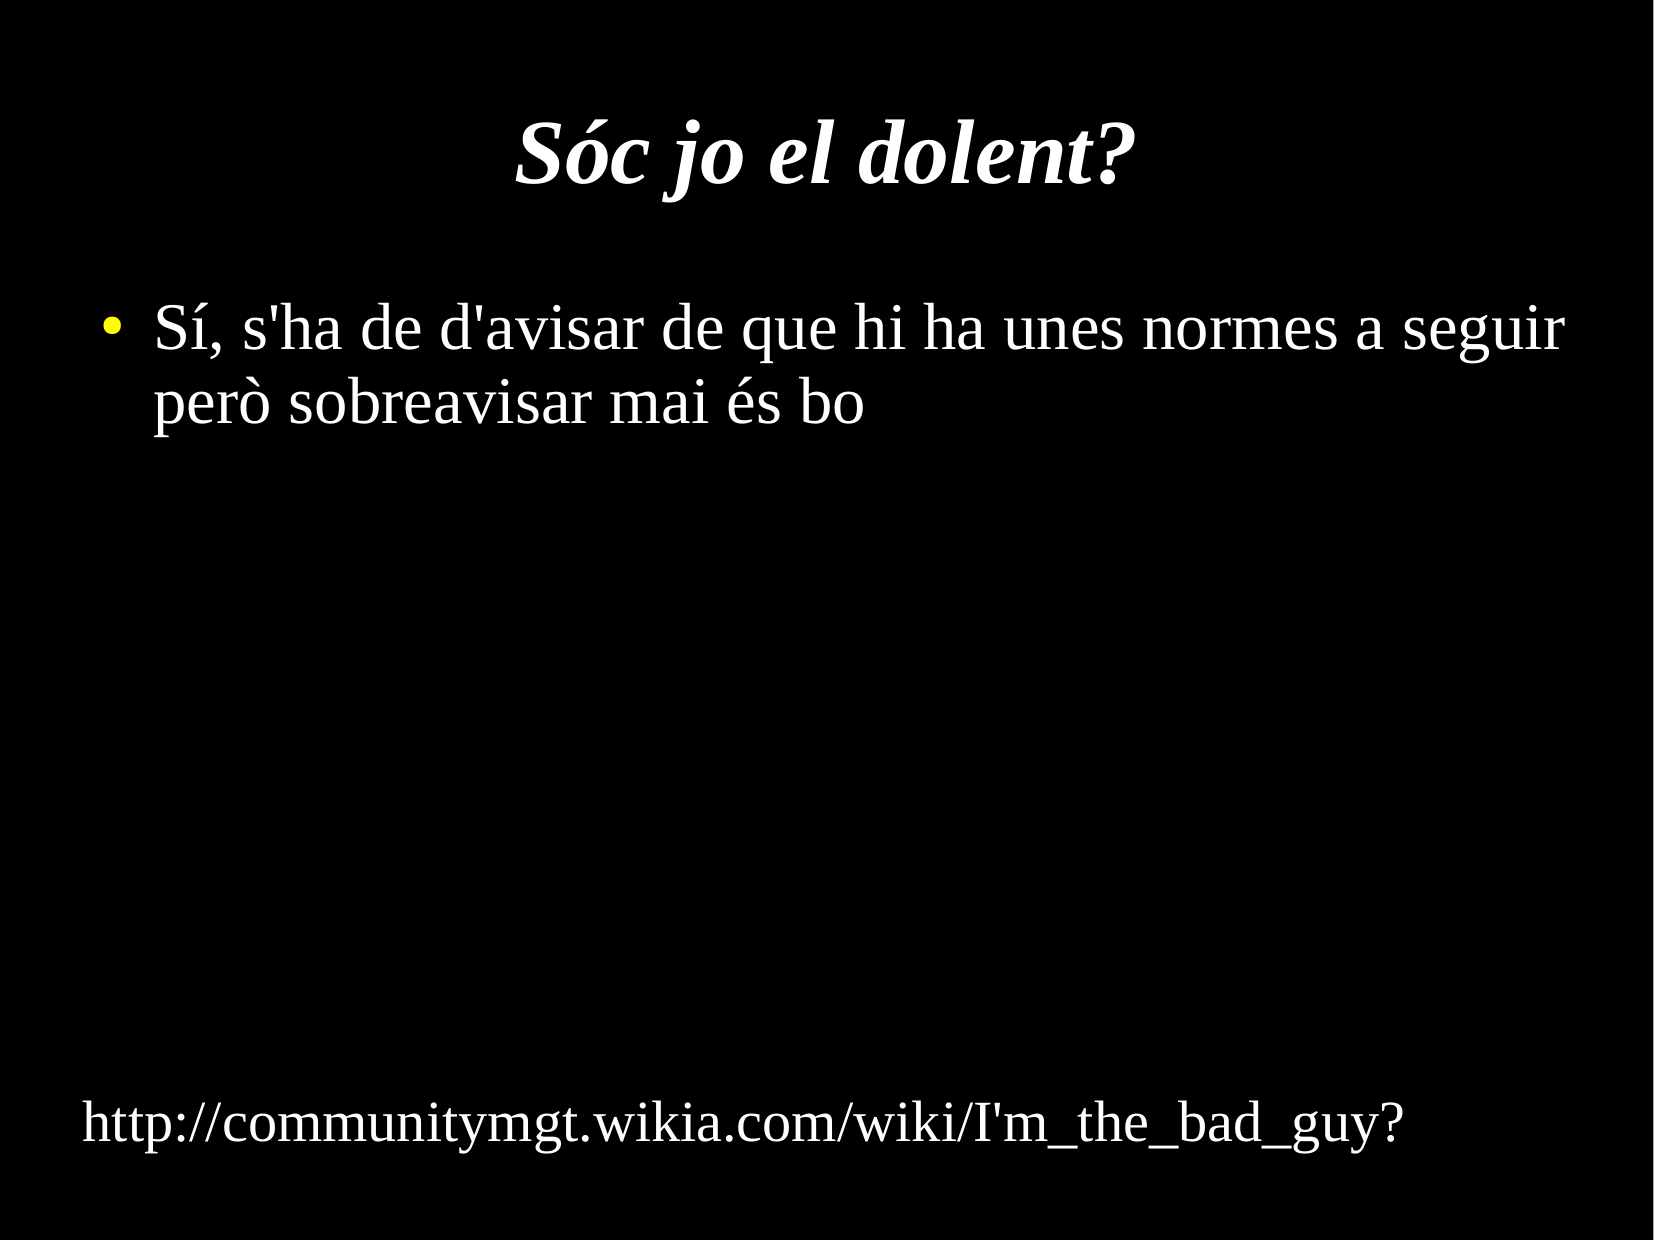

# Sóc jo el dolent?
Sí, s'ha de d'avisar de que hi ha unes normes a seguir però sobreavisar mai és bo
http://communitymgt.wikia.com/wiki/I'm_the_bad_guy?